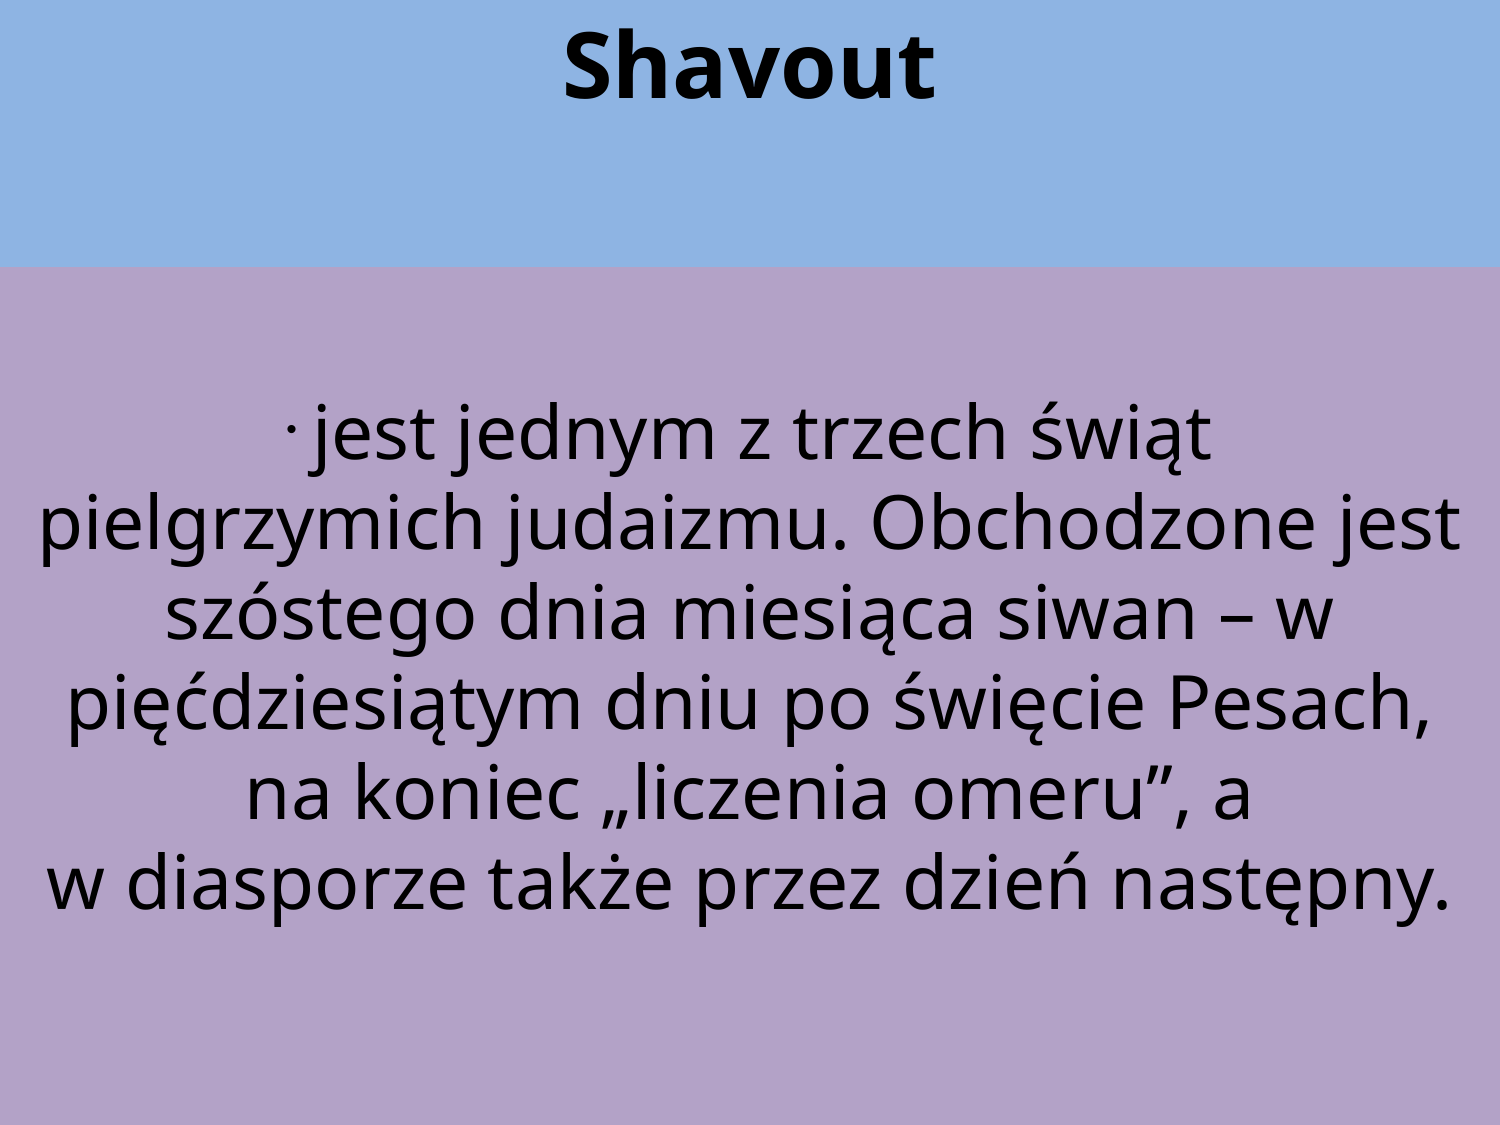

# Shavout
 jest jednym z trzech świąt pielgrzymich judaizmu. Obchodzone jest szóstego dnia miesiąca siwan – w pięćdziesiątym dniu po święcie Pesach, na koniec „liczenia omeru”, a w diasporze także przez dzień następny.